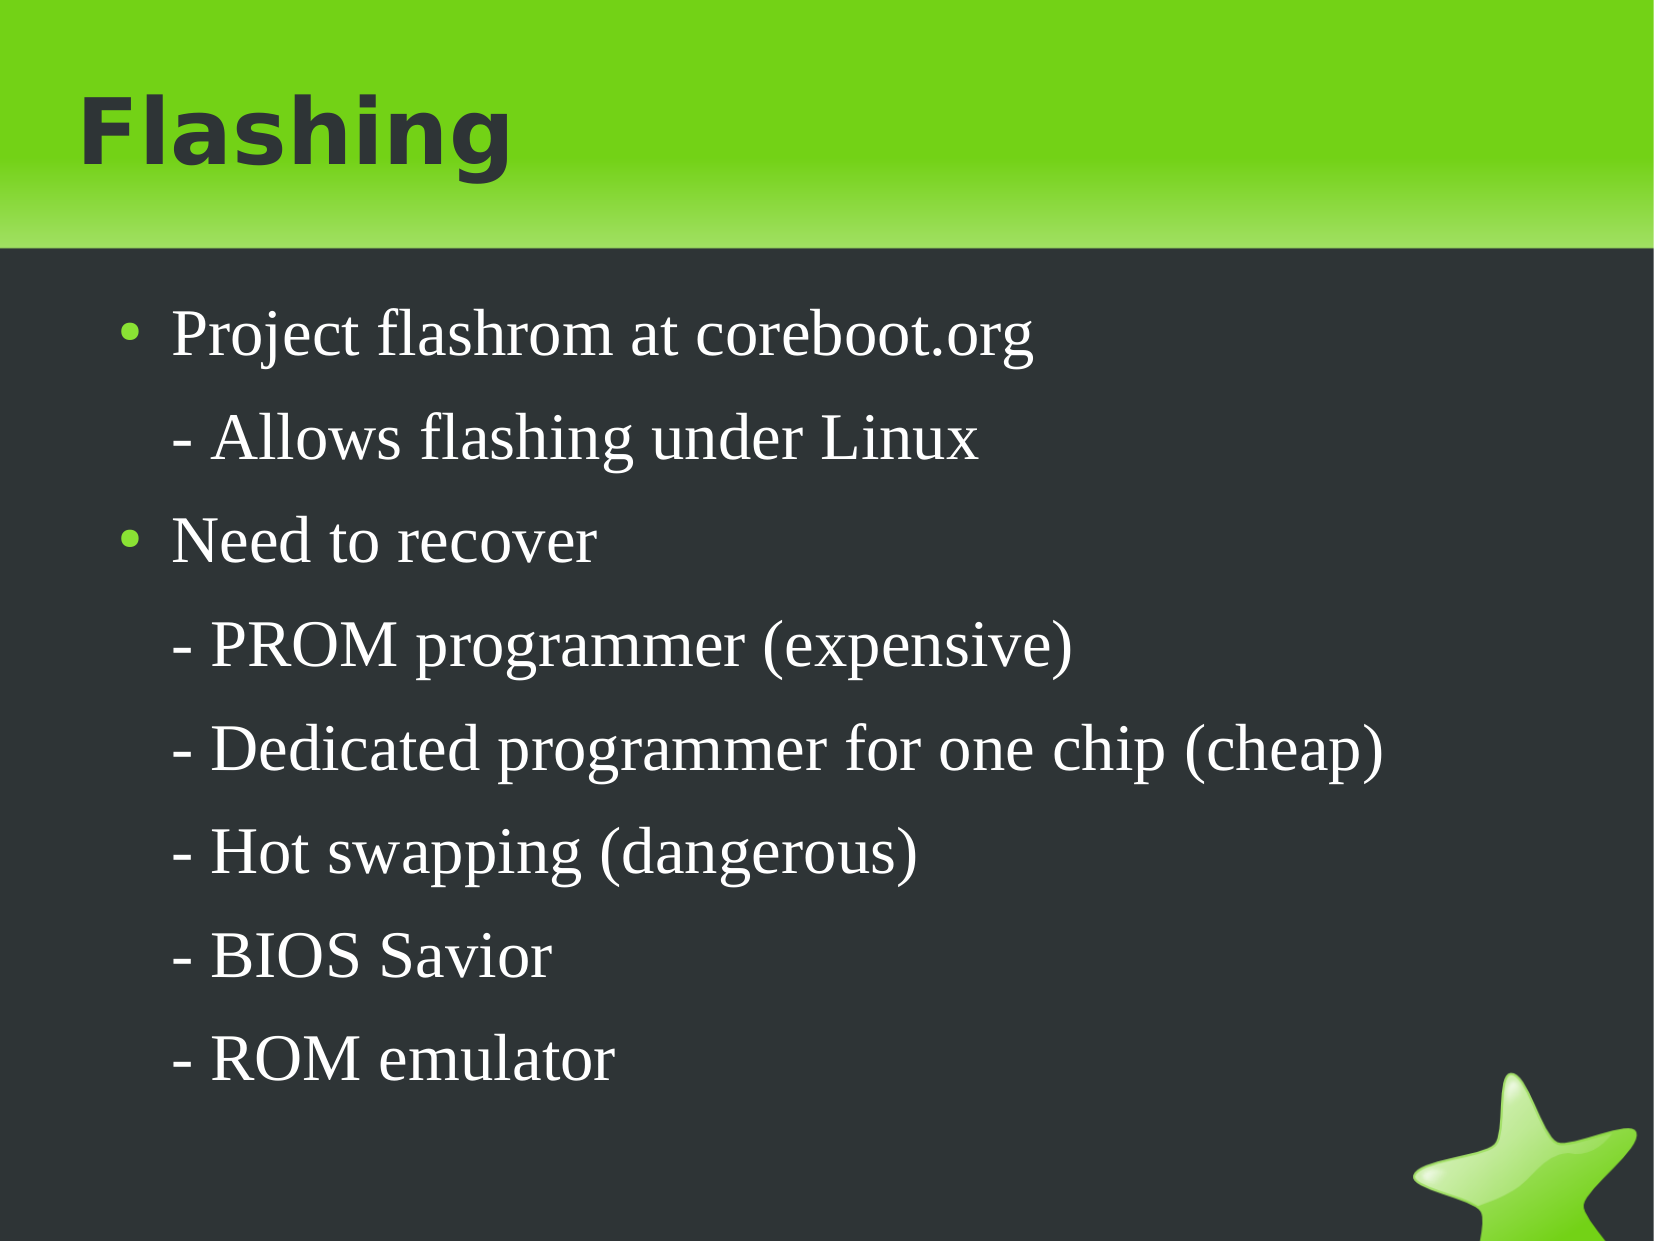

# Flashing
Project flashrom at coreboot.org
- Allows flashing under Linux
Need to recover
- PROM programmer (expensive)
- Dedicated programmer for one chip (cheap)
- Hot swapping (dangerous)
- BIOS Savior
- ROM emulator